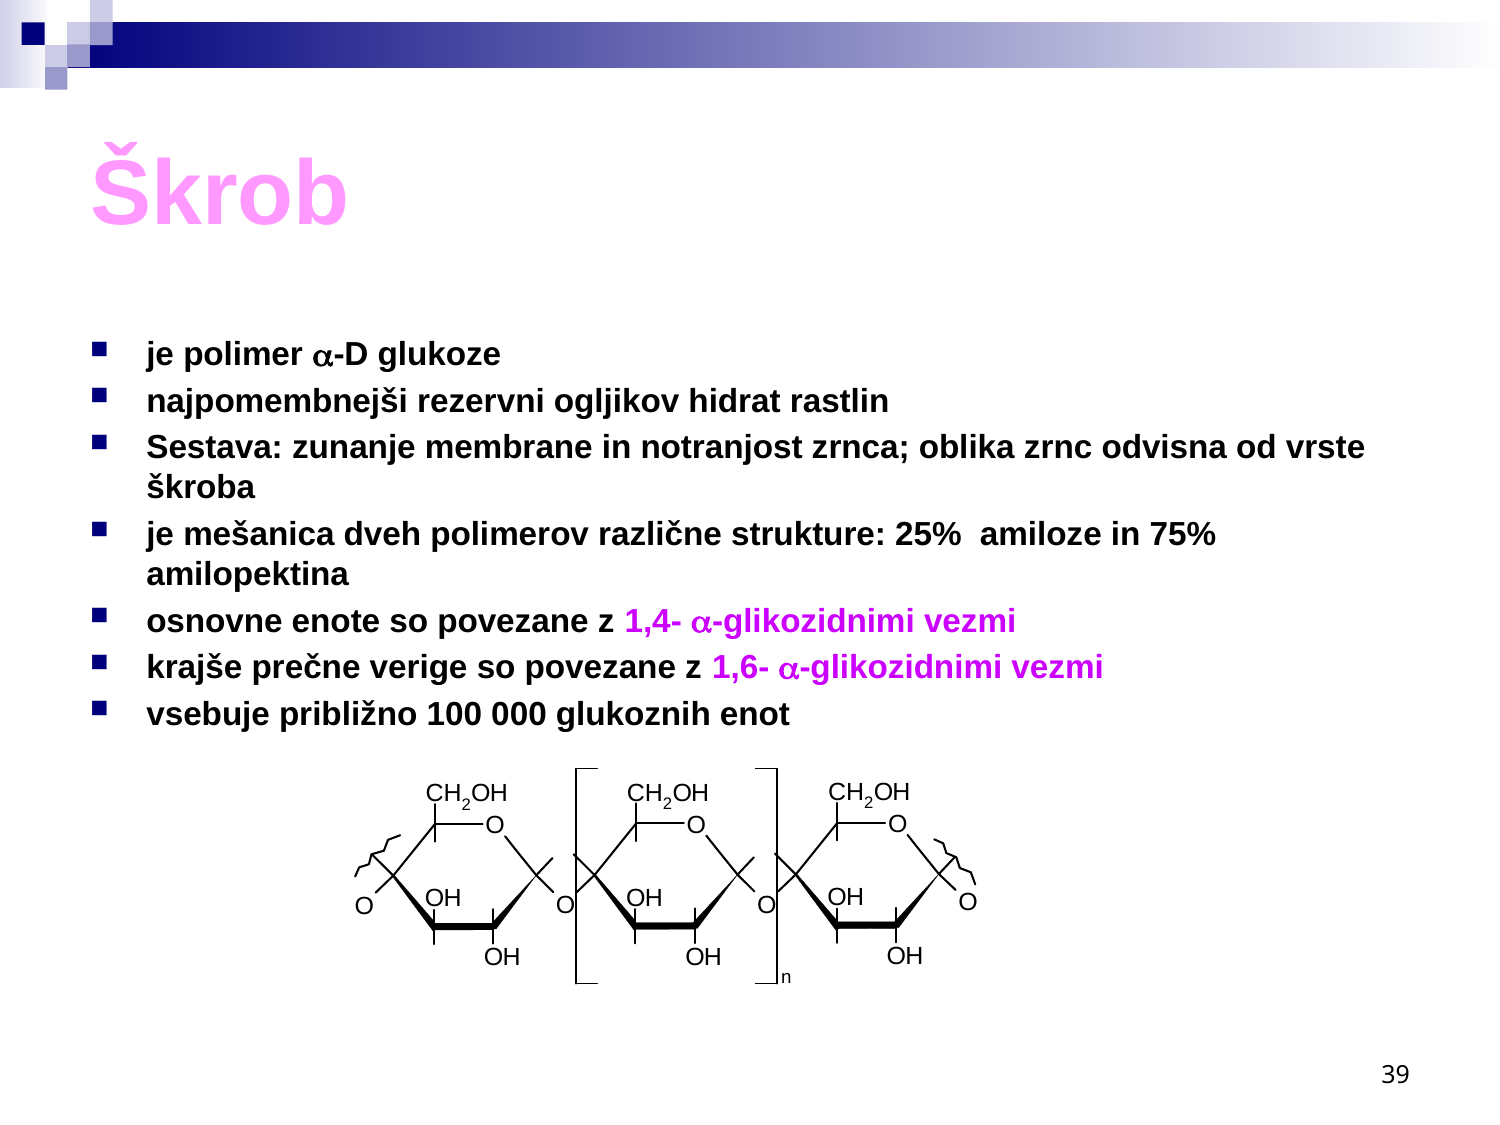

# Škrob
je polimer -D glukoze
najpomembnejši rezervni ogljikov hidrat rastlin
Sestava: zunanje membrane in notranjost zrnca; oblika zrnc odvisna od vrste škroba
je mešanica dveh polimerov različne strukture: 25% amiloze in 75% amilopektina
osnovne enote so povezane z 1,4- -glikozidnimi vezmi
krajše prečne verige so povezane z 1,6- -glikozidnimi vezmi
vsebuje približno 100 000 glukoznih enot